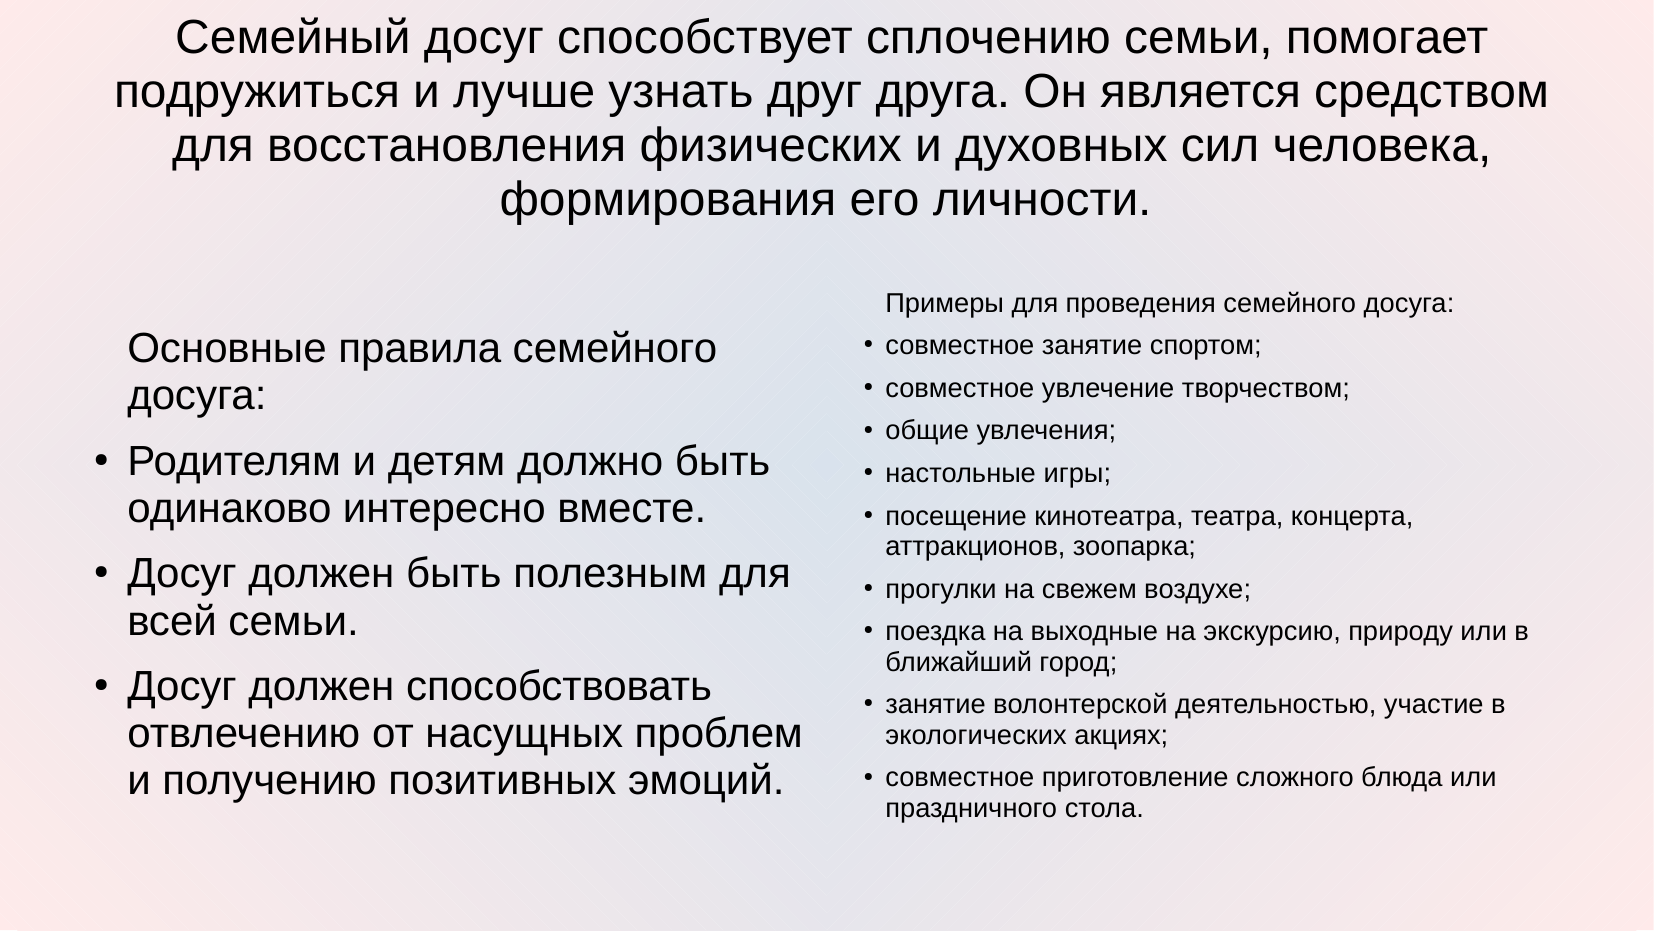

# Семейный досуг способствует сплочению семьи, помогает подружиться и лучше узнать друг друга. Он является средством для восстановления физических и духовных сил человека, формирования его личности.
Примеры для проведения семейного досуга:
совместное занятие спортом;
совместное увлечение творчеством;
общие увлечения;
настольные игры;
посещение кинотеатра, театра, концерта, аттракционов, зоопарка;
прогулки на свежем воздухе;
поездка на выходные на экскурсию, природу или в ближайший город;
занятие волонтерской деятельностью, участие в экологических акциях;
совместное приготовление сложного блюда или праздничного стола.
Основные правила семейного досуга:
Родителям и детям должно быть одинаково интересно вместе.
Досуг должен быть полезным для всей семьи.
Досуг должен способствовать отвлечению от насущных проблем и получению позитивных эмоций.